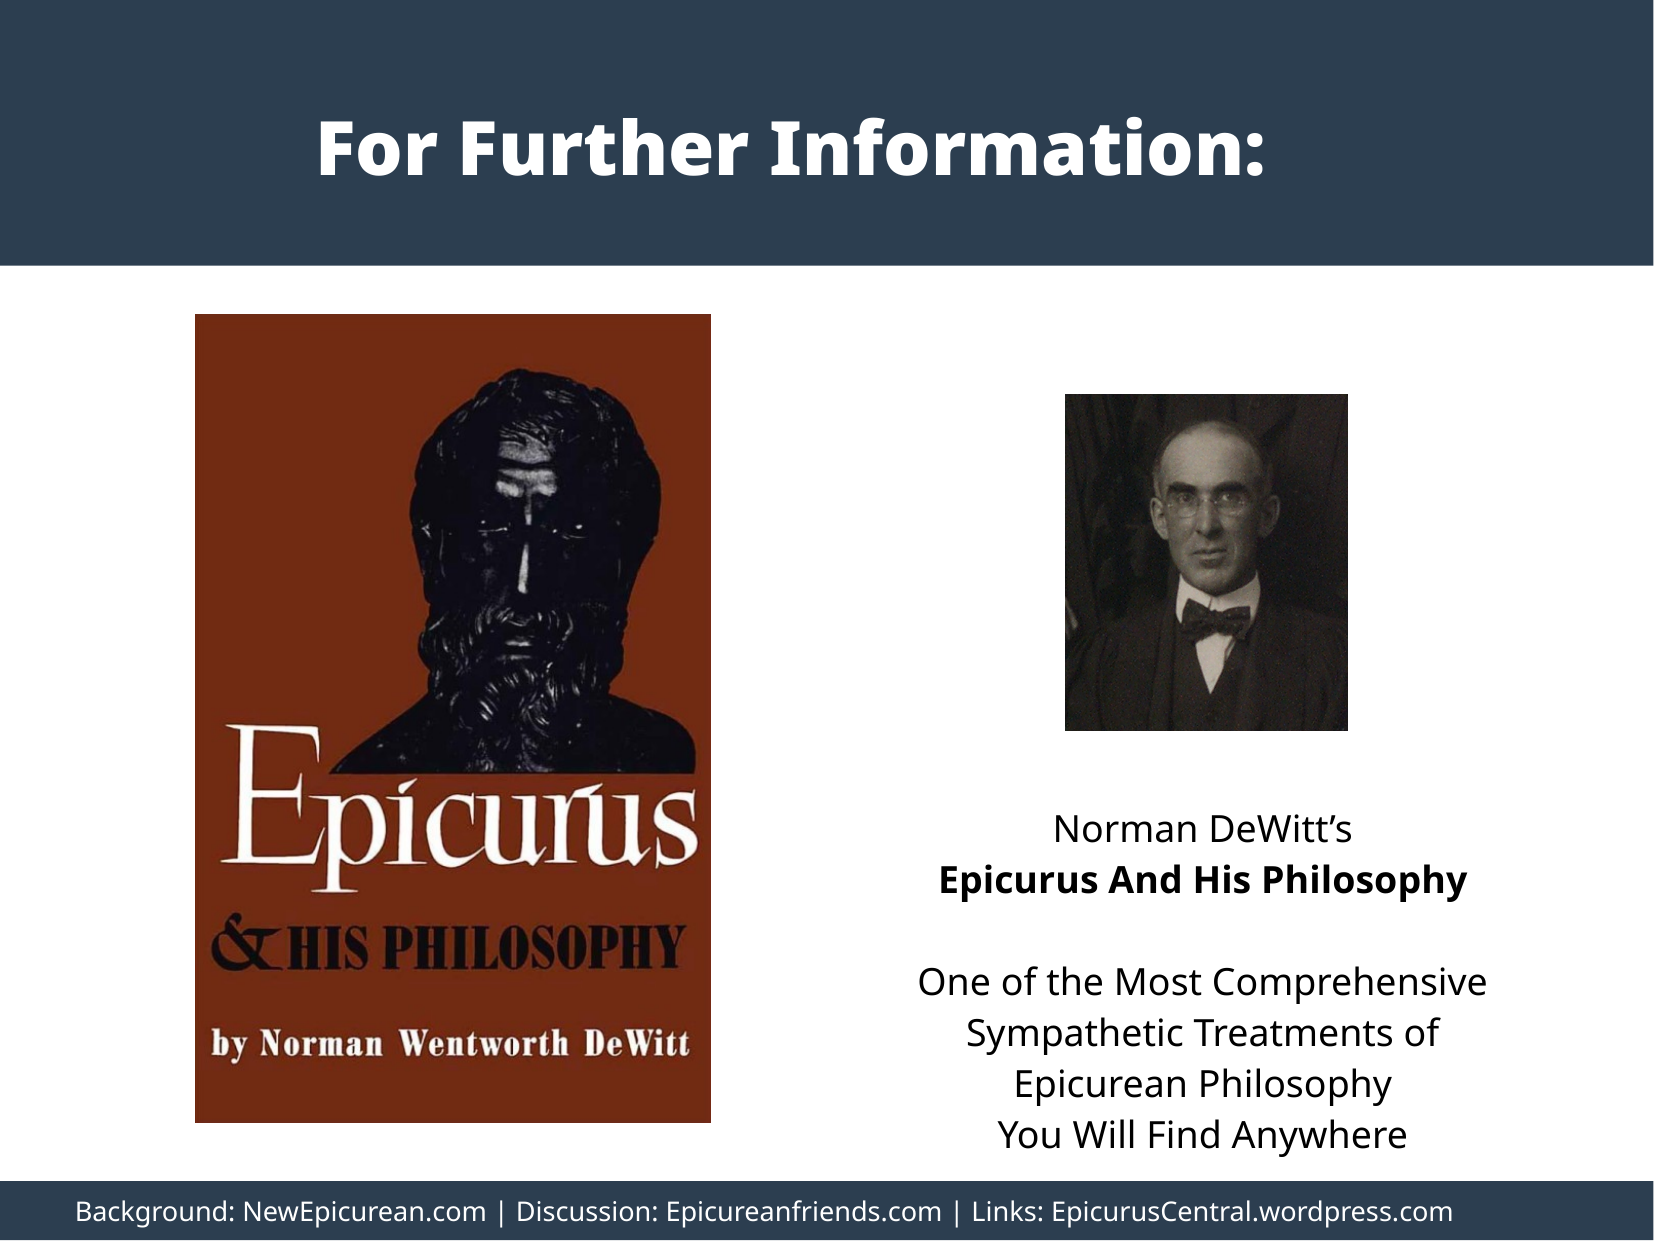

# For Further Information:
Norman DeWitt’s
Epicurus And His Philosophy
One of the Most Comprehensive
Sympathetic Treatments of
Epicurean Philosophy
You Will Find Anywhere
Background: NewEpicurean.com | Discussion: Epicureanfriends.com | Links: EpicurusCentral.wordpress.com